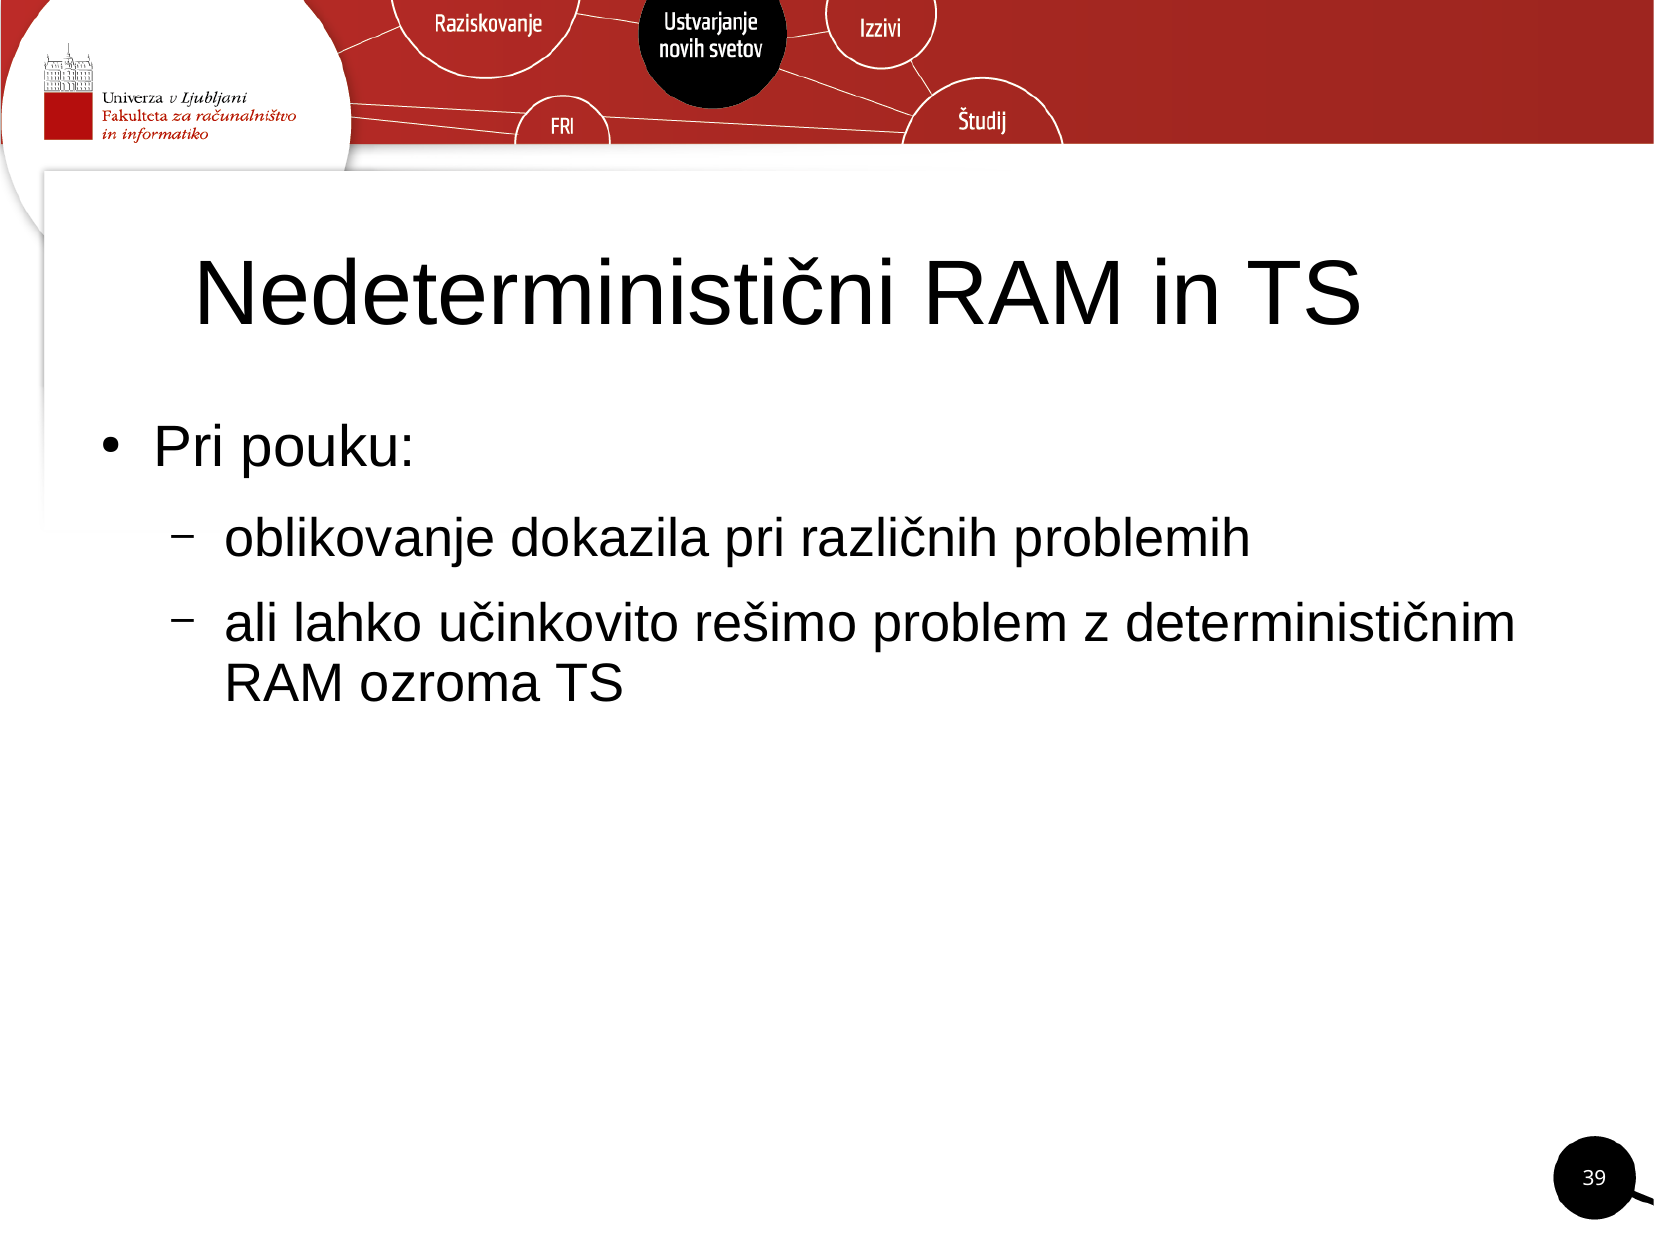

# Nedeterministični RAM in TS
Pri pouku:
oblikovanje dokazila pri različnih problemih
ali lahko učinkovito rešimo problem z determinističnim RAM ozroma TS